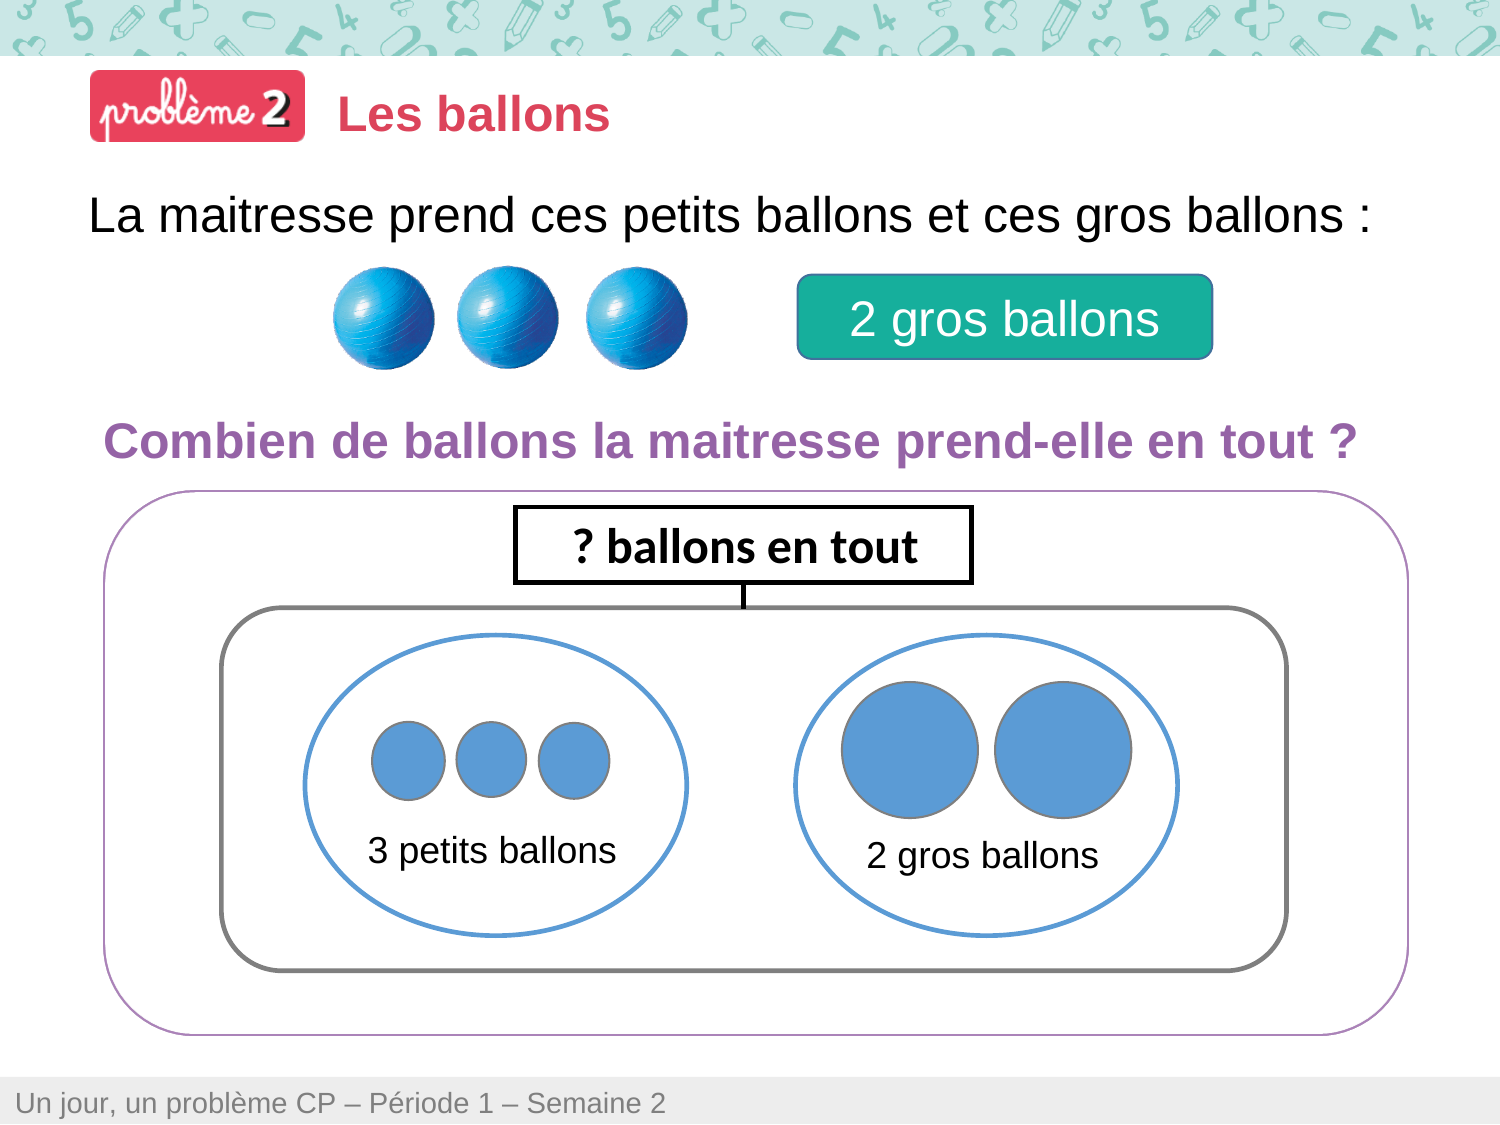

2
Les ballons
# La maitresse prend ces petits ballons et ces gros ballons :
2 gros ballons
Combien de ballons la maitresse prend-elle en tout ?
? ballons en tout
3 petits ballons
2 gros ballons
Un jour, un problème CP – Période 1 – Semaine 2
Un jour, un problème CP • Période 1 • Semaine 2
© Éditions Nathan
© Éditions Nathan 2022